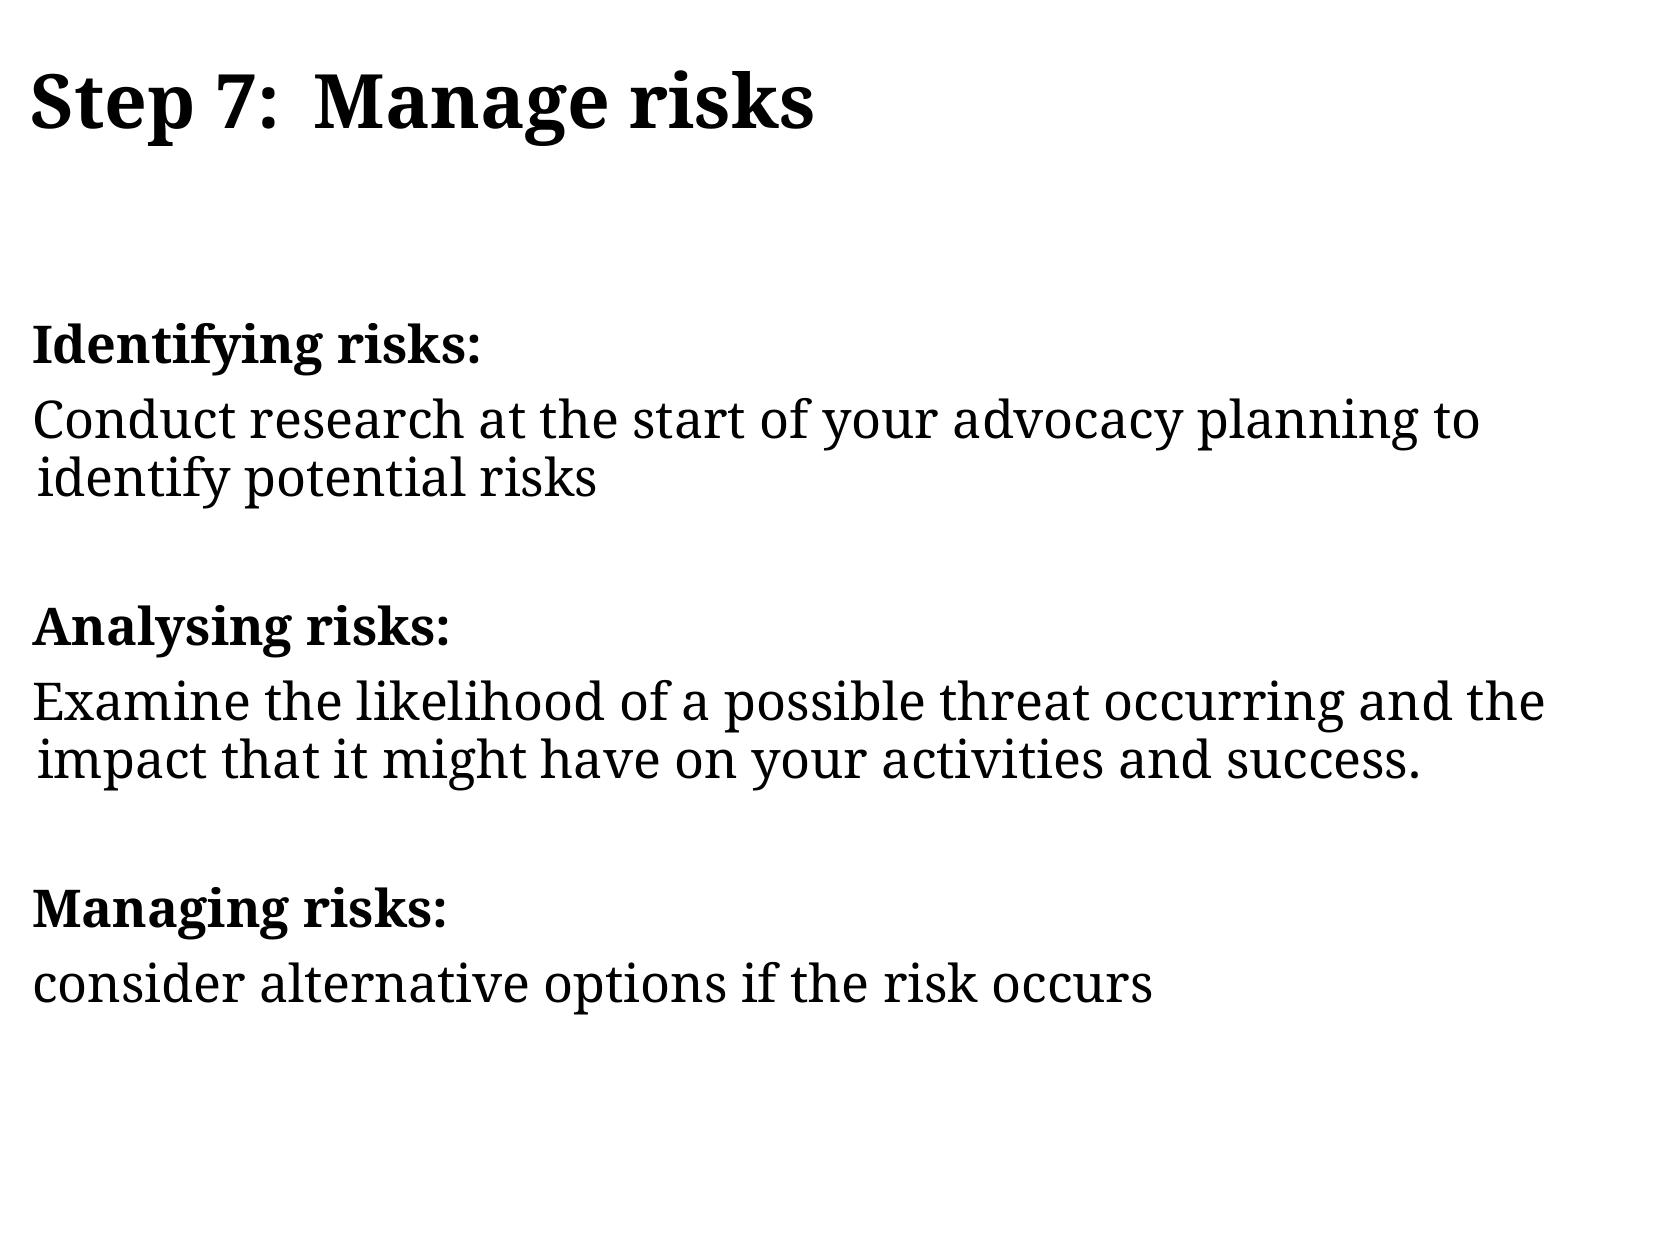

# Step 7: Manage risks
Identifying risks:
Conduct research at the start of your advocacy planning to identify potential risks
Analysing risks:
Examine the likelihood of a possible threat occurring and the impact that it might have on your activities and success.
Managing risks:
consider alternative options if the risk occurs